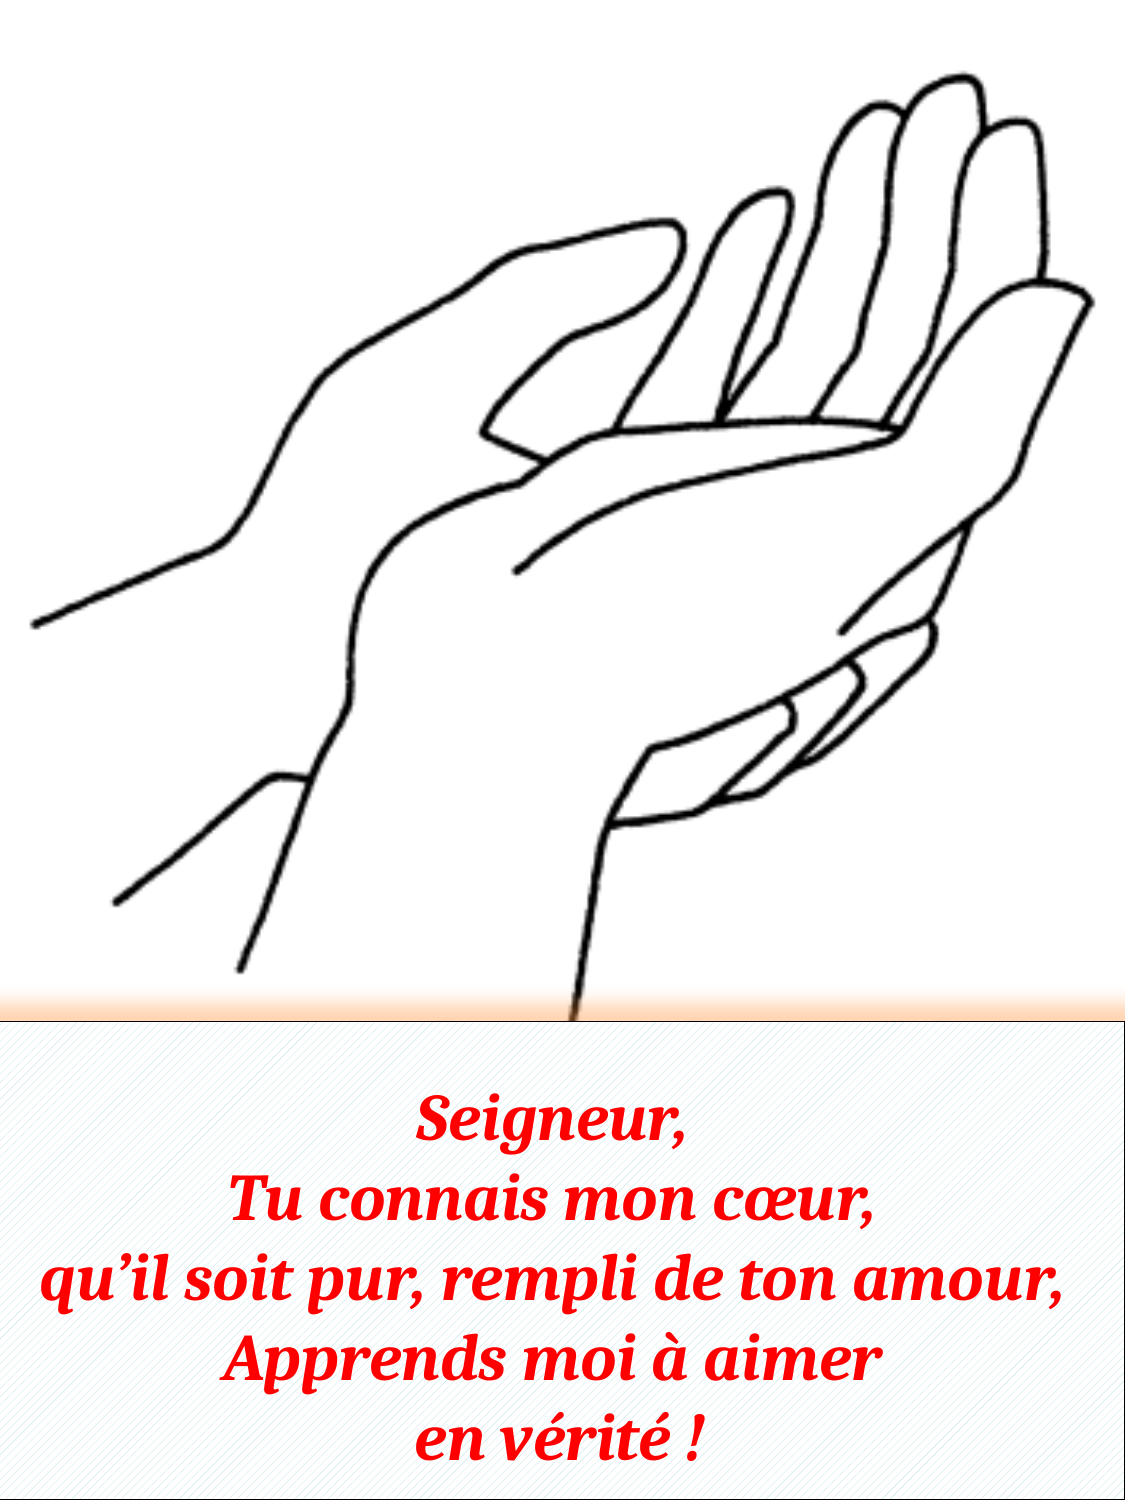

Seigneur,
Tu connais mon cœur,
qu’il soit pur, rempli de ton amour,
Apprends moi à aimer
en vérité !